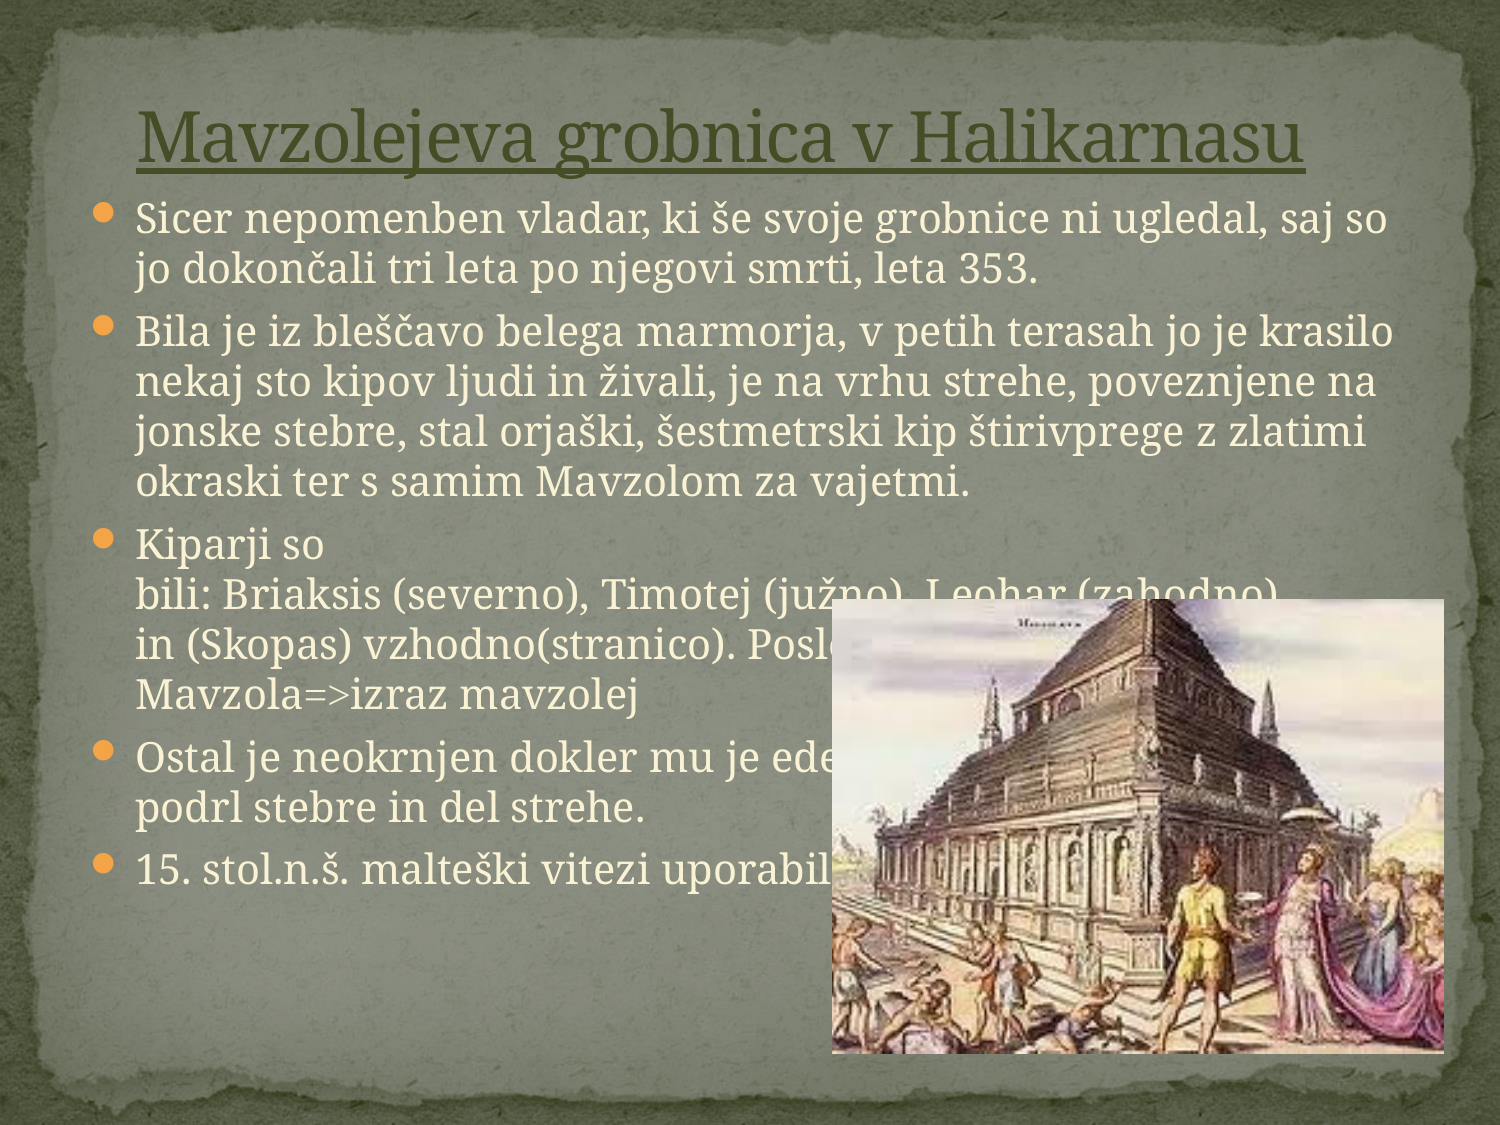

Mavzolejeva grobnica v Halikarnasu
# Sicer nepomenben vladar, ki še svoje grobnice ni ugledal, saj so jo dokončali tri leta po njegovi smrti, leta 353.
Bila je iz bleščavo belega marmorja, v petih terasah jo je krasilo nekaj sto kipov ljudi in živali, je na vrhu strehe, poveznjene na jonske stebre, stal orjaški, šestmetrski kip štirivprege z zlatimi okraski ter s samim Mavzolom za vajetmi.
Kiparji so bili: Briaksis (severno), Timotej (južno), Leohar (zahodno) in (Skopas) vzhodno(stranico). Poslednje počivališče Mavzola=>izraz mavzolej
Ostal je neokrnjen dokler mu je eden od srednjeveških potresov podrl stebre in del strehe.
15. stol.n.š. malteški vitezi uporabili kamne za utrditev gradu.